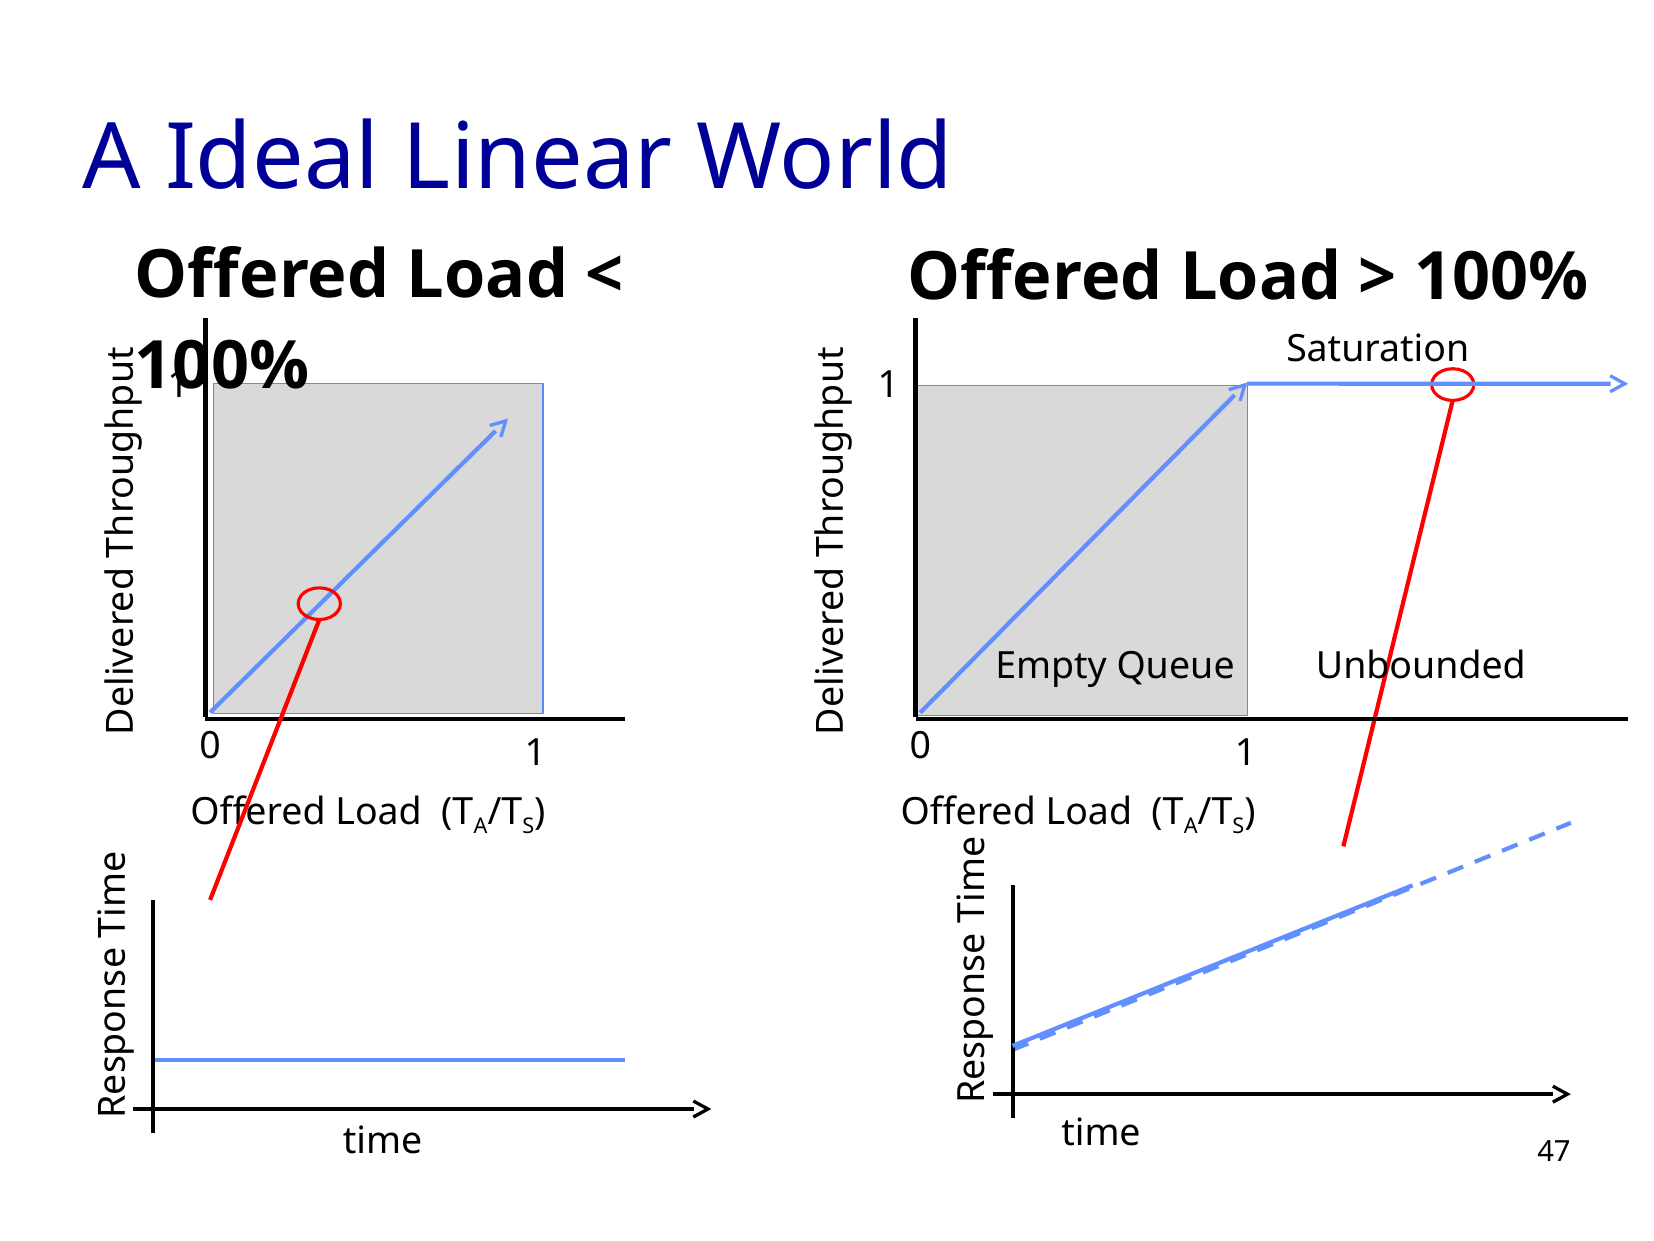

# A Ideal Linear World
Offered Load < 100%
Offered Load > 100%
Saturation
1
Delivered Throughput
Empty Queue
Unbounded
0
1
Offered Load (TA/TS)
1
Response Time
time
Delivered Throughput
Response Time
time
0
1
Offered Load (TA/TS)
47